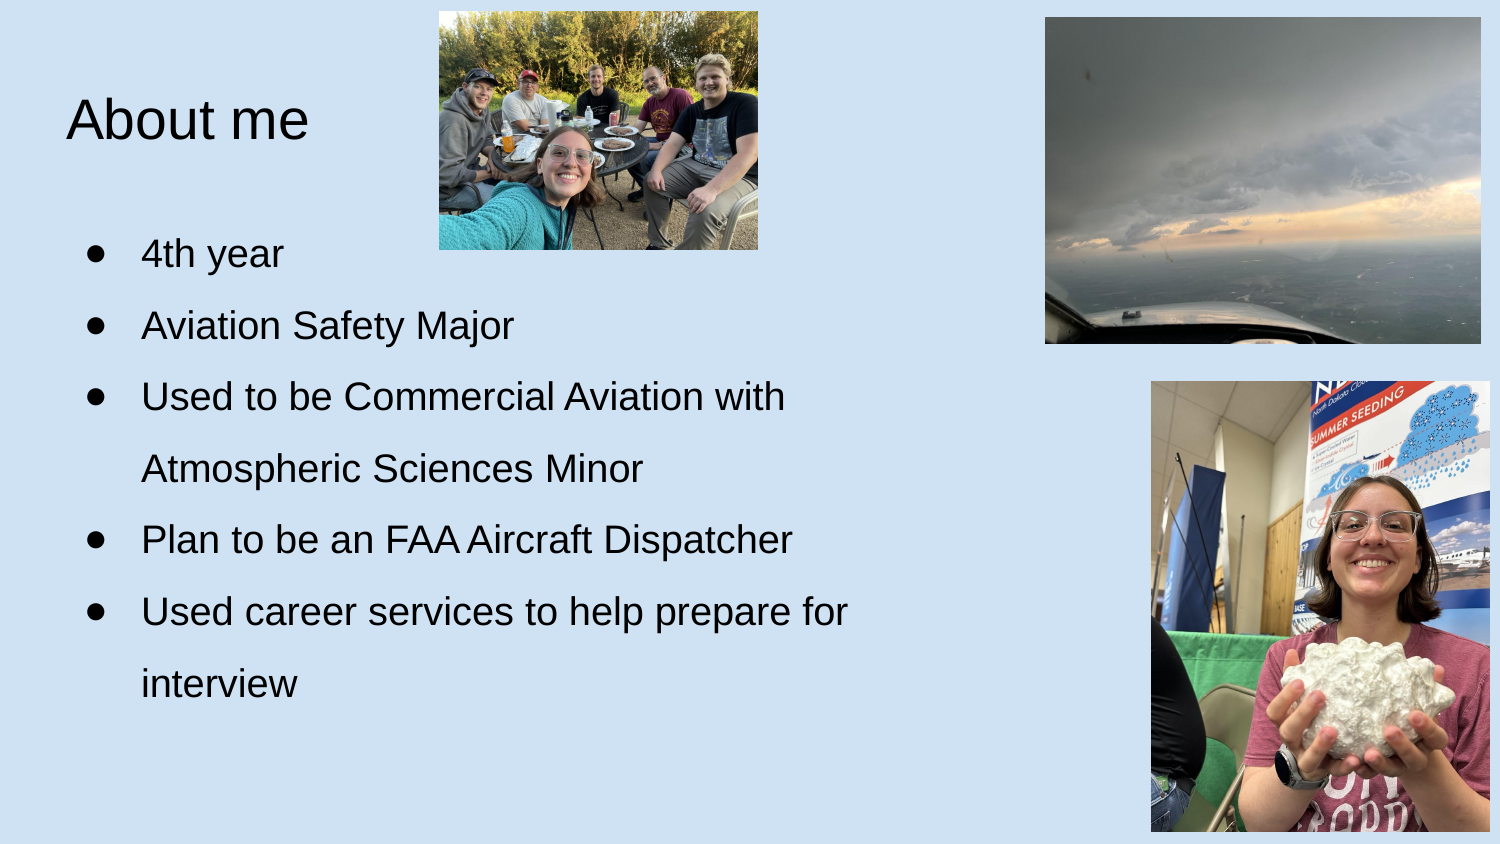

# About me
4th year
Aviation Safety Major
Used to be Commercial Aviation with Atmospheric Sciences Minor
Plan to be an FAA Aircraft Dispatcher
Used career services to help prepare for interview